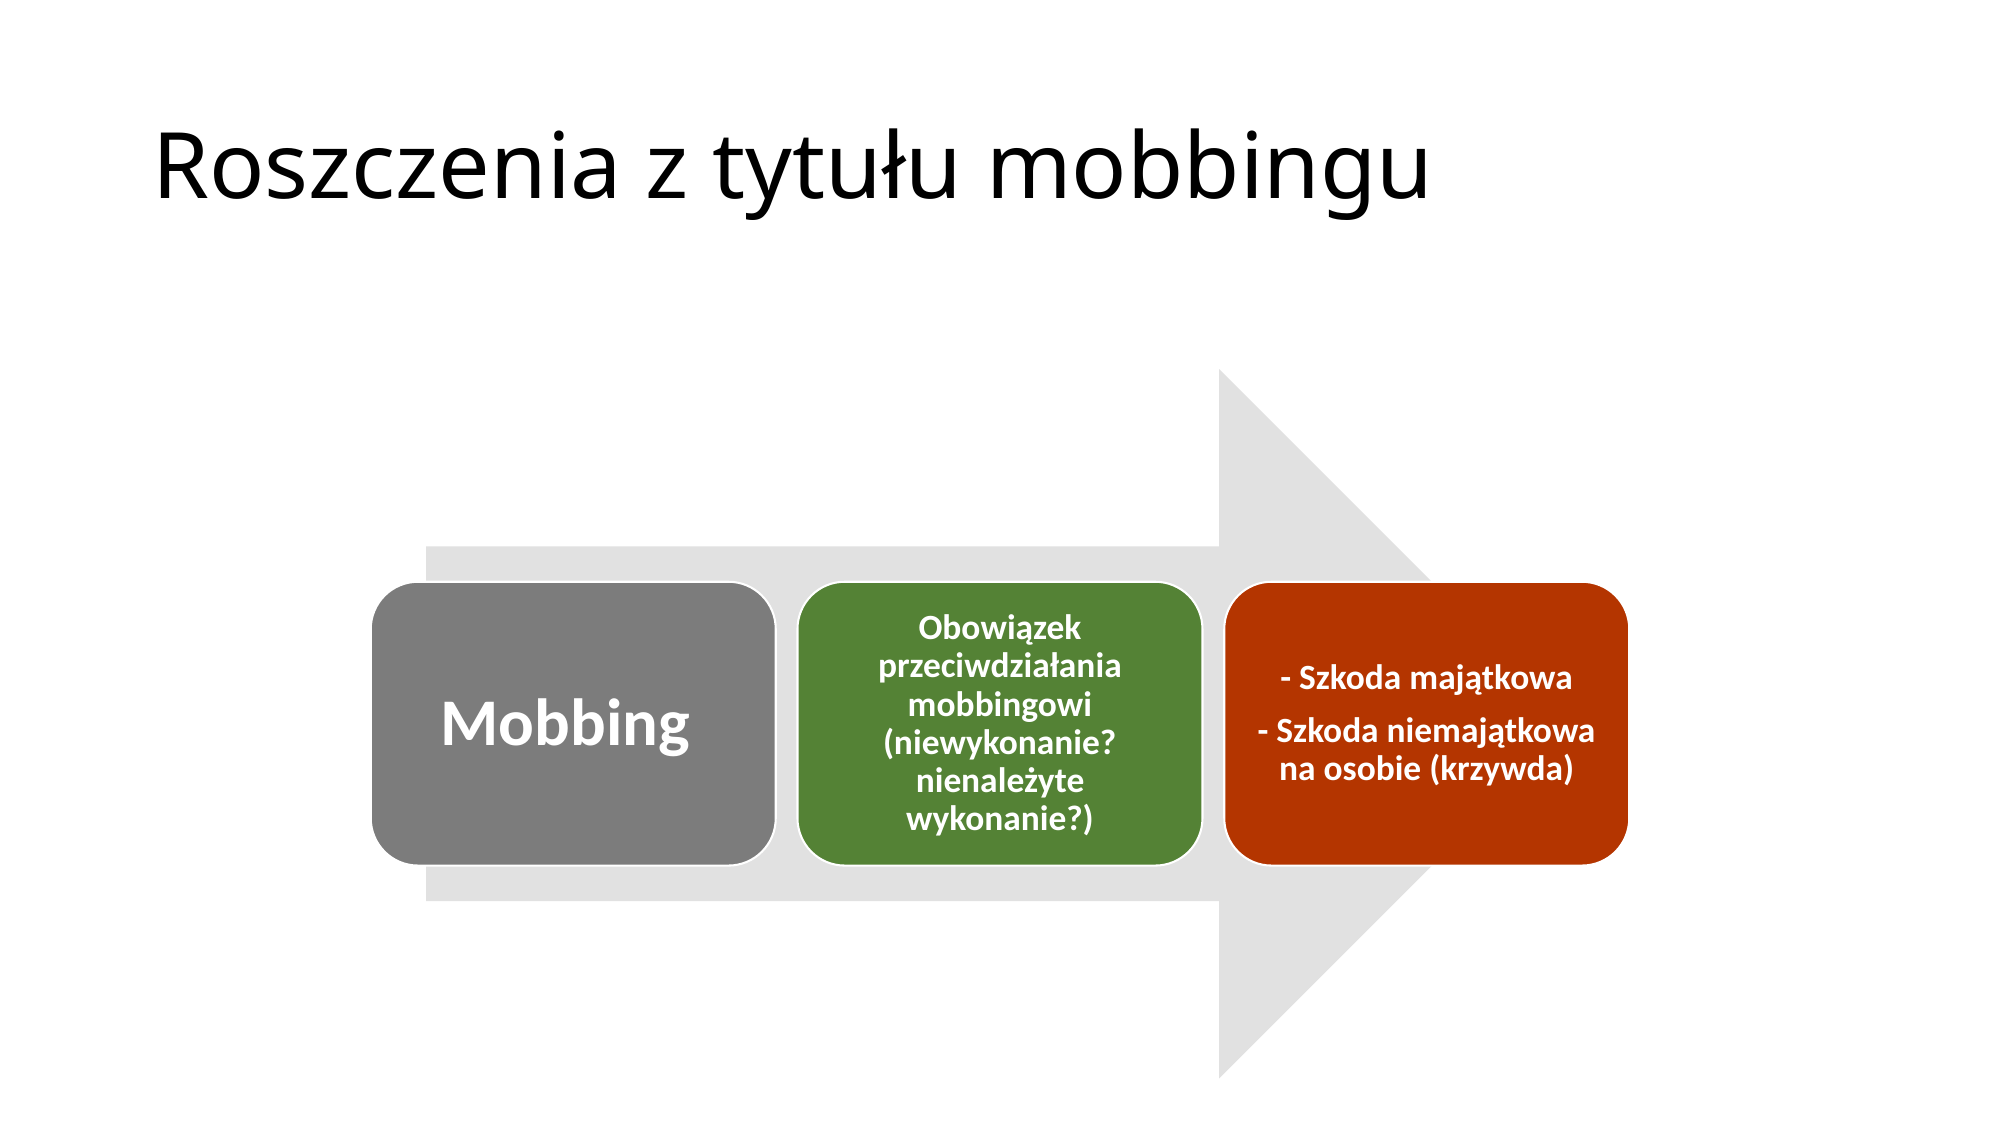

# Roszczenia z tytułu mobbingu
Mobbing
Obowiązek przeciwdziałania mobbingowi (niewykonanie? nienależyte wykonanie?)
- Szkoda majątkowa
- Szkoda niemajątkowa na osobie (krzywda)